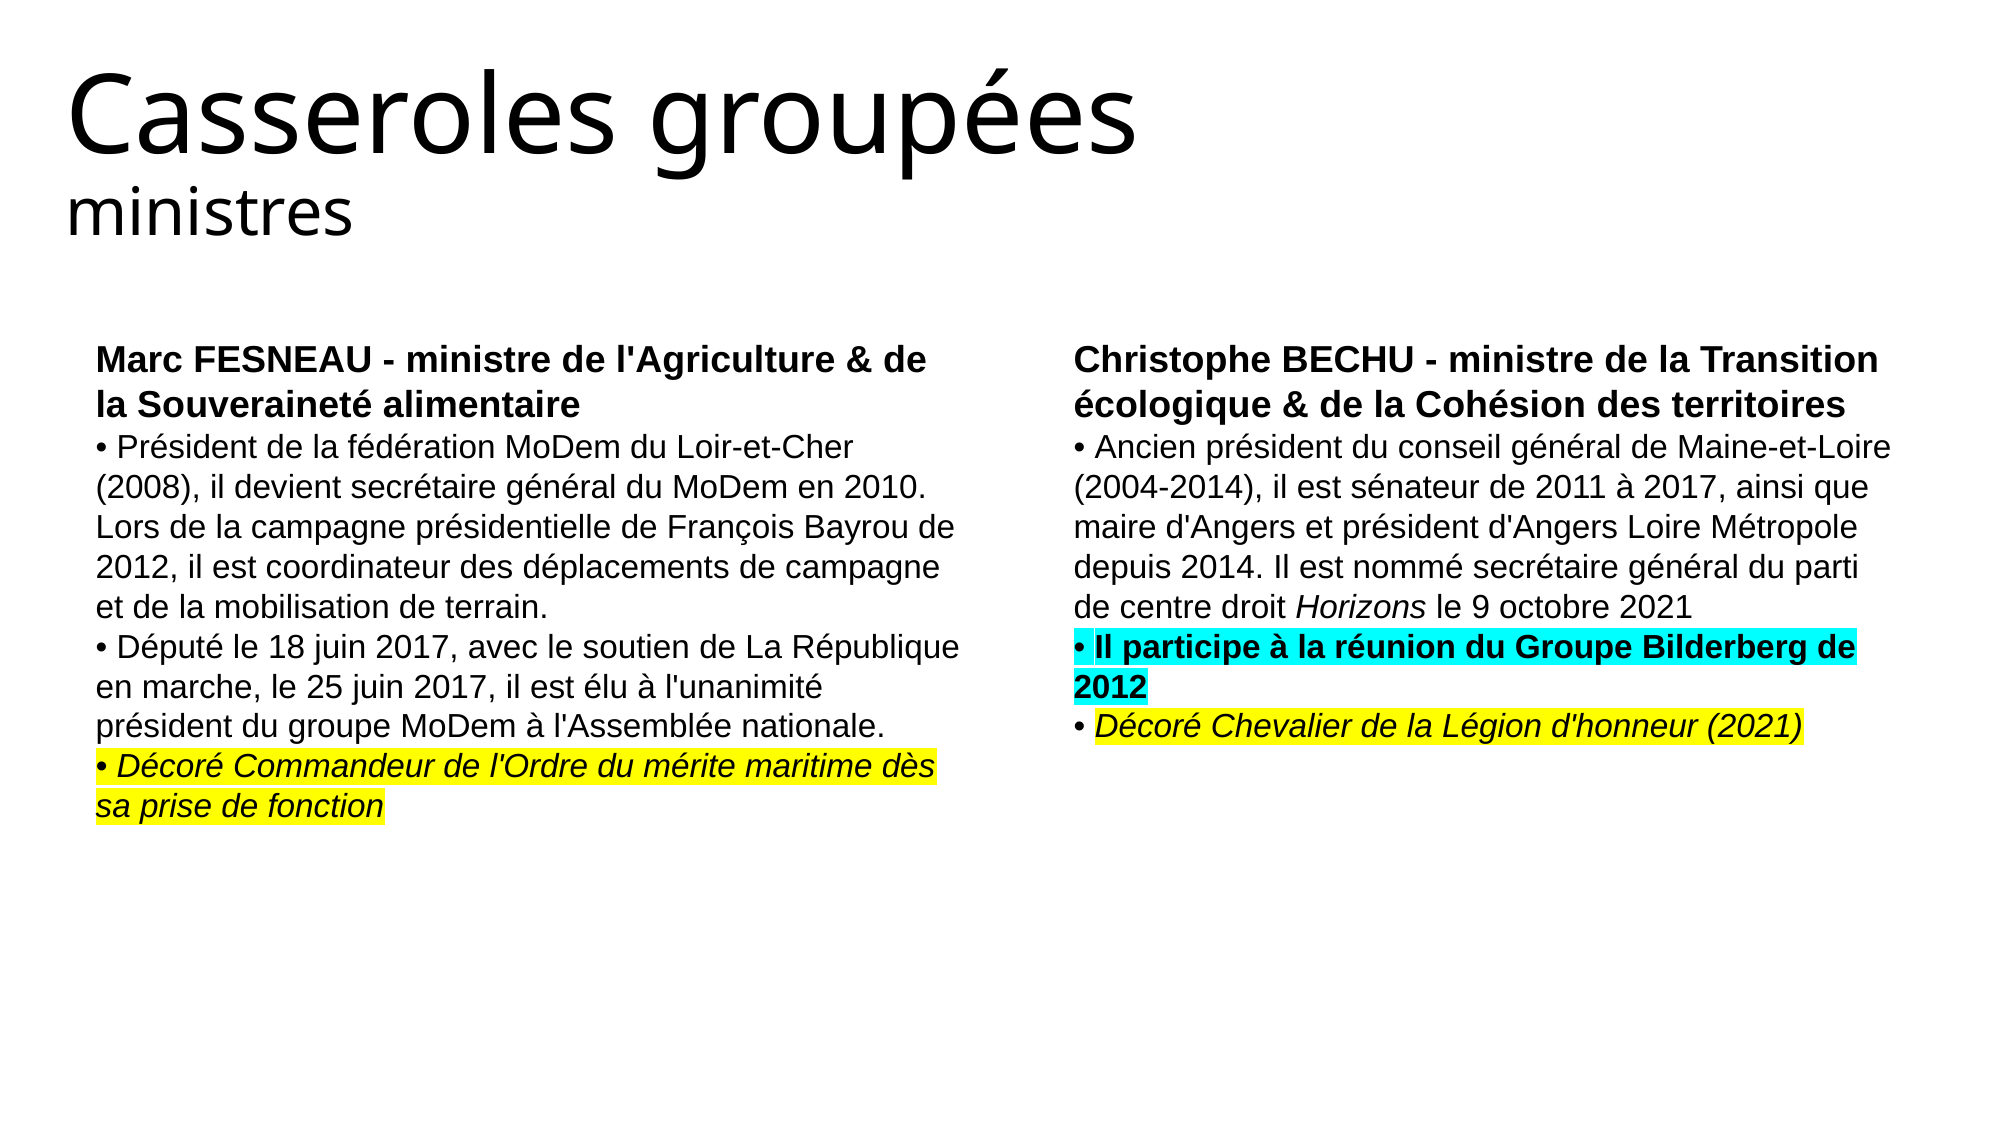

# Casseroles groupées ministres
Marc FESNEAU - ministre de l'Agriculture & de la Souveraineté alimentaire
• Président de la fédération MoDem du Loir-et-Cher (2008), il devient secrétaire général du MoDem en 2010. Lors de la campagne présidentielle de François Bayrou de 2012, il est coordinateur des déplacements de campagne et de la mobilisation de terrain.
• Député le 18 juin 2017, avec le soutien de La République en marche, le 25 juin 2017, il est élu à l'unanimité président du groupe MoDem à l'Assemblée nationale.
• Décoré Commandeur de l'Ordre du mérite maritime dès sa prise de fonction
Christophe BECHU - ministre de la Transition écologique & de la Cohésion des territoires
• Ancien président du conseil général de Maine-et-Loire (2004-2014), il est sénateur de 2011 à 2017, ainsi que maire d'Angers et président d'Angers Loire Métropole depuis 2014. Il est nommé secrétaire général du parti de centre droit Horizons le 9 octobre 2021
• Il participe à la réunion du Groupe Bilderberg de 2012
• Décoré Chevalier de la Légion d'honneur (2021)